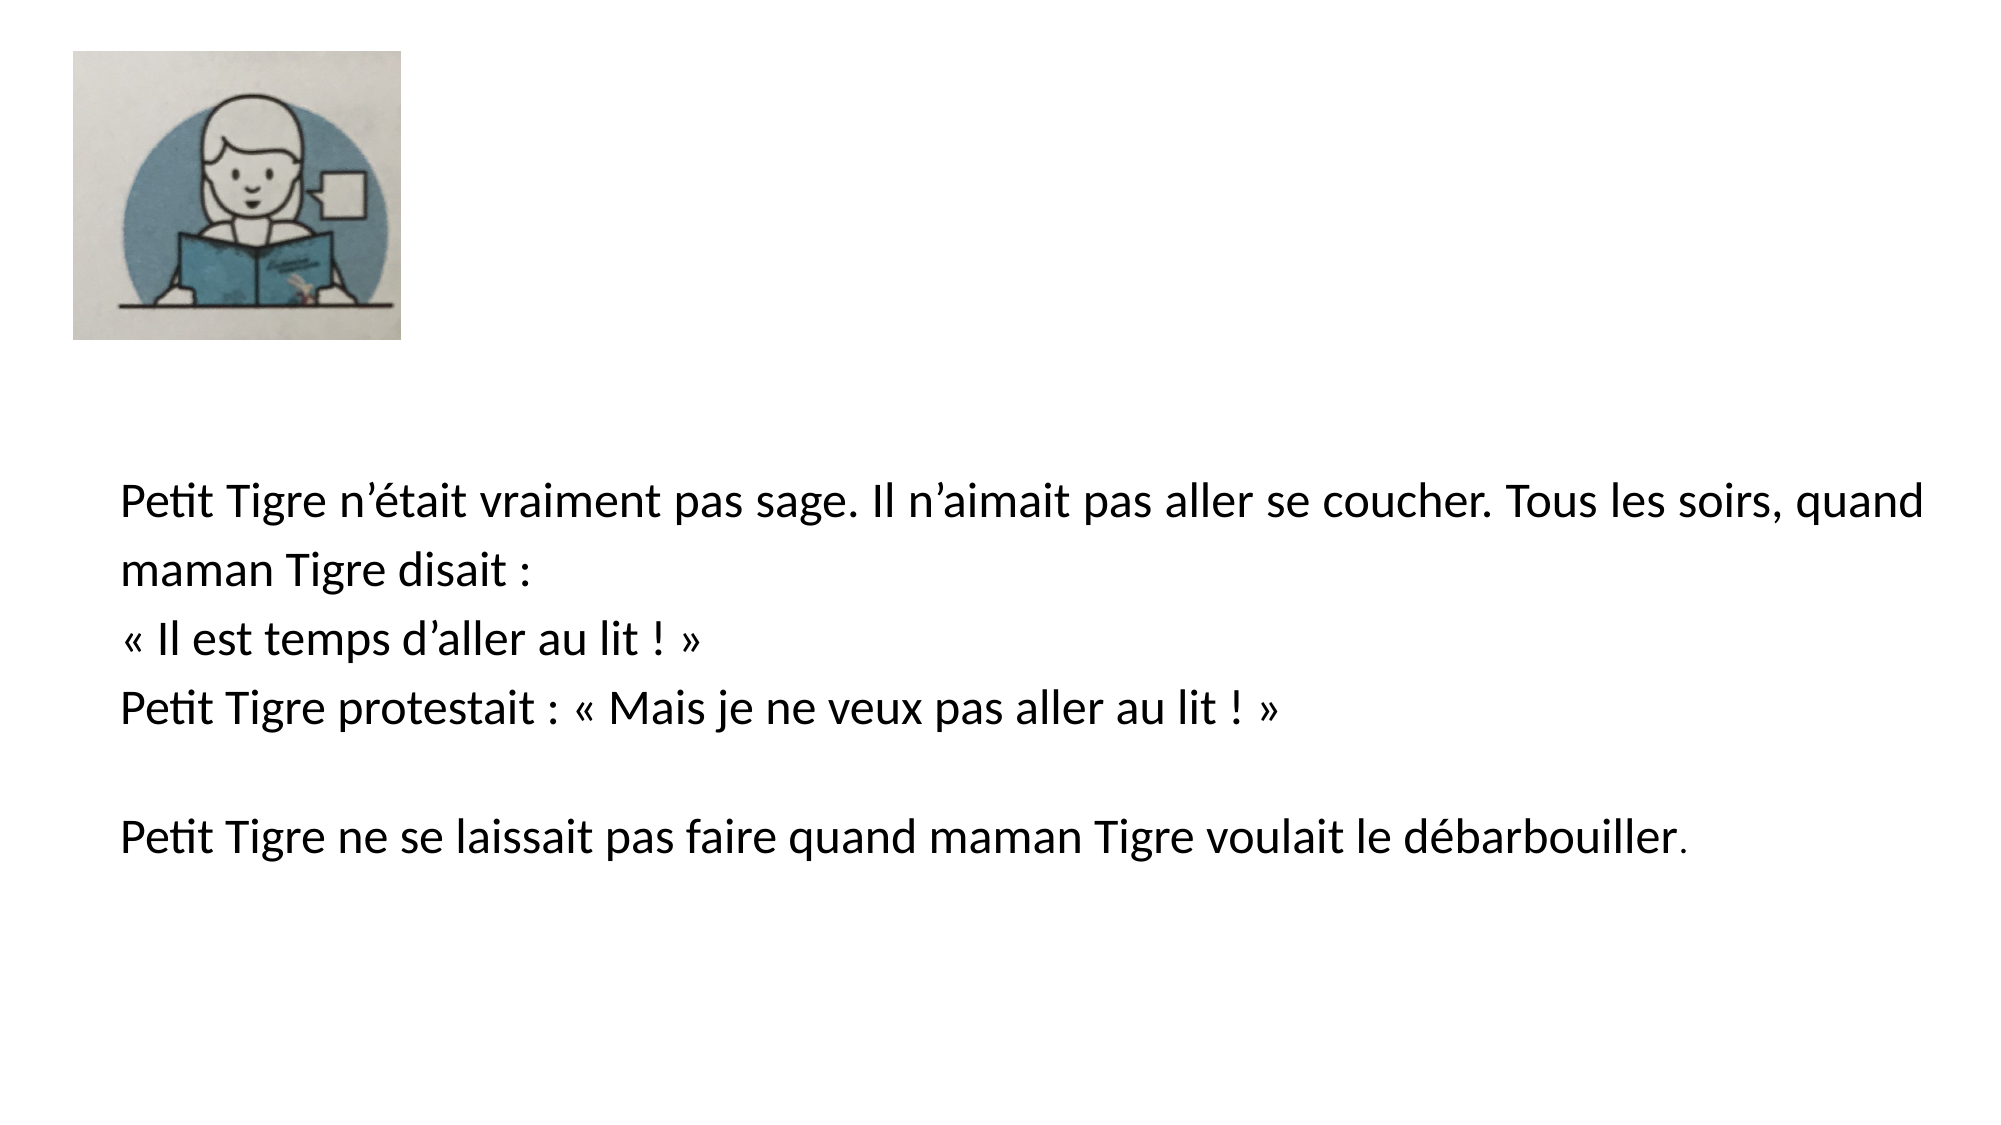

Petit Tigre n’était vraiment pas sage. Il n’aimait pas aller se coucher. Tous les soirs, quand maman Tigre disait :
« Il est temps d’aller au lit ! »
Petit Tigre protestait : « Mais je ne veux pas aller au lit ! »
Petit Tigre ne se laissait pas faire quand maman Tigre voulait le débarbouiller.